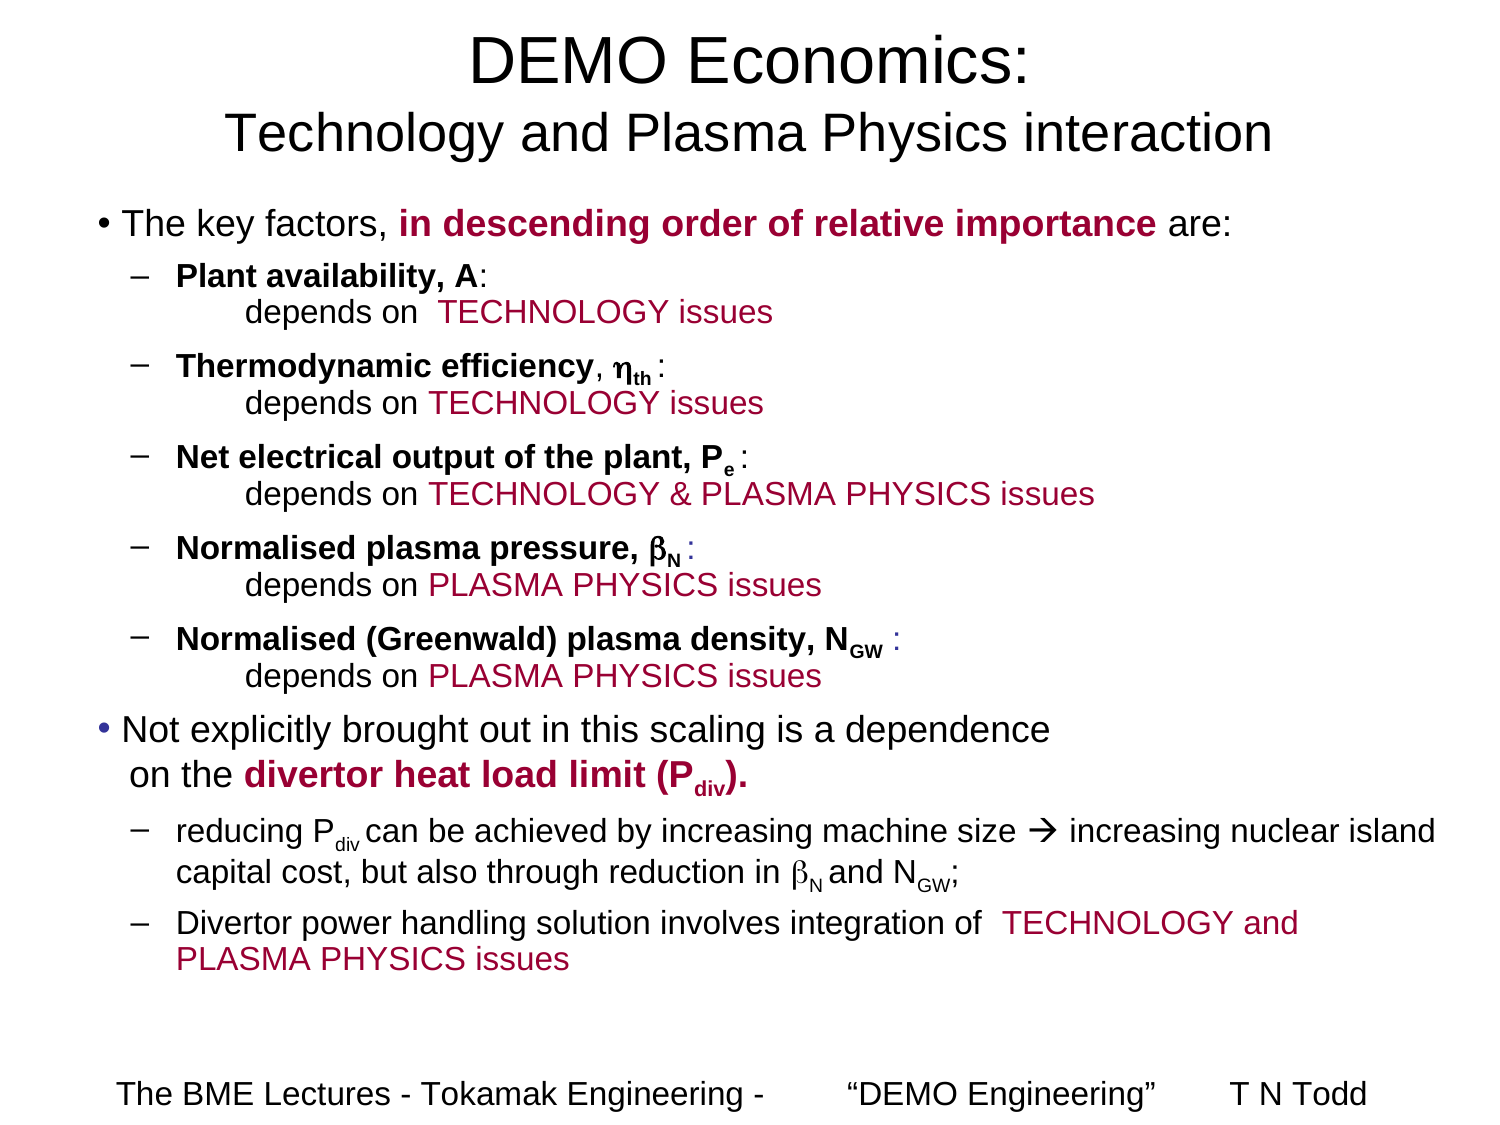

DEMO Economics:
Technology and Plasma Physics interaction
 The key factors, in descending order of relative importance are:
Plant availability, A:
	depends on TECHNOLOGY issues
Thermodynamic efficiency, th :
	depends on TECHNOLOGY issues
Net electrical output of the plant, Pe :
	depends on TECHNOLOGY & PLASMA PHYSICS issues
Normalised plasma pressure, N :
 	depends on PLASMA PHYSICS issues
Normalised (Greenwald) plasma density, NGW :
	depends on PLASMA PHYSICS issues
 Not explicitly brought out in this scaling is a dependence
 on the divertor heat load limit (Pdiv).
reducing Pdiv can be achieved by increasing machine size  increasing nuclear island capital cost, but also through reduction in N and NGW;
Divertor power handling solution involves integration of TECHNOLOGY and PLASMA PHYSICS issues